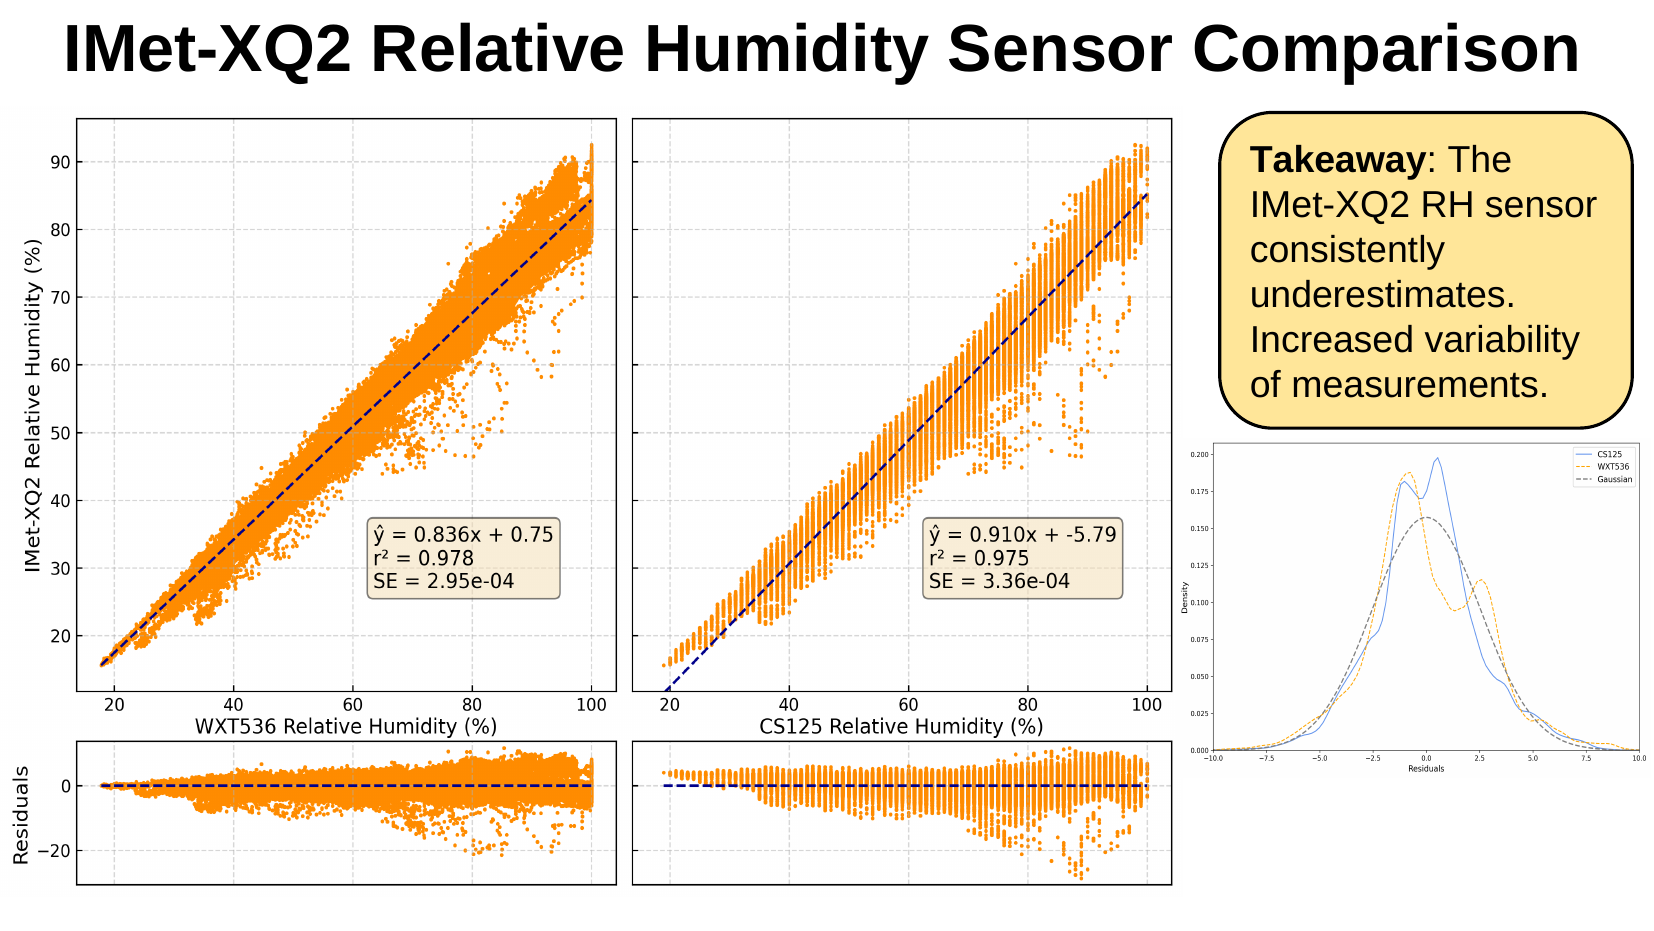

# IMet-XQ2 Relative Humidity Sensor Comparison
Takeaway: The IMet-XQ2 RH sensor consistently underestimates. Increased variability of measurements.